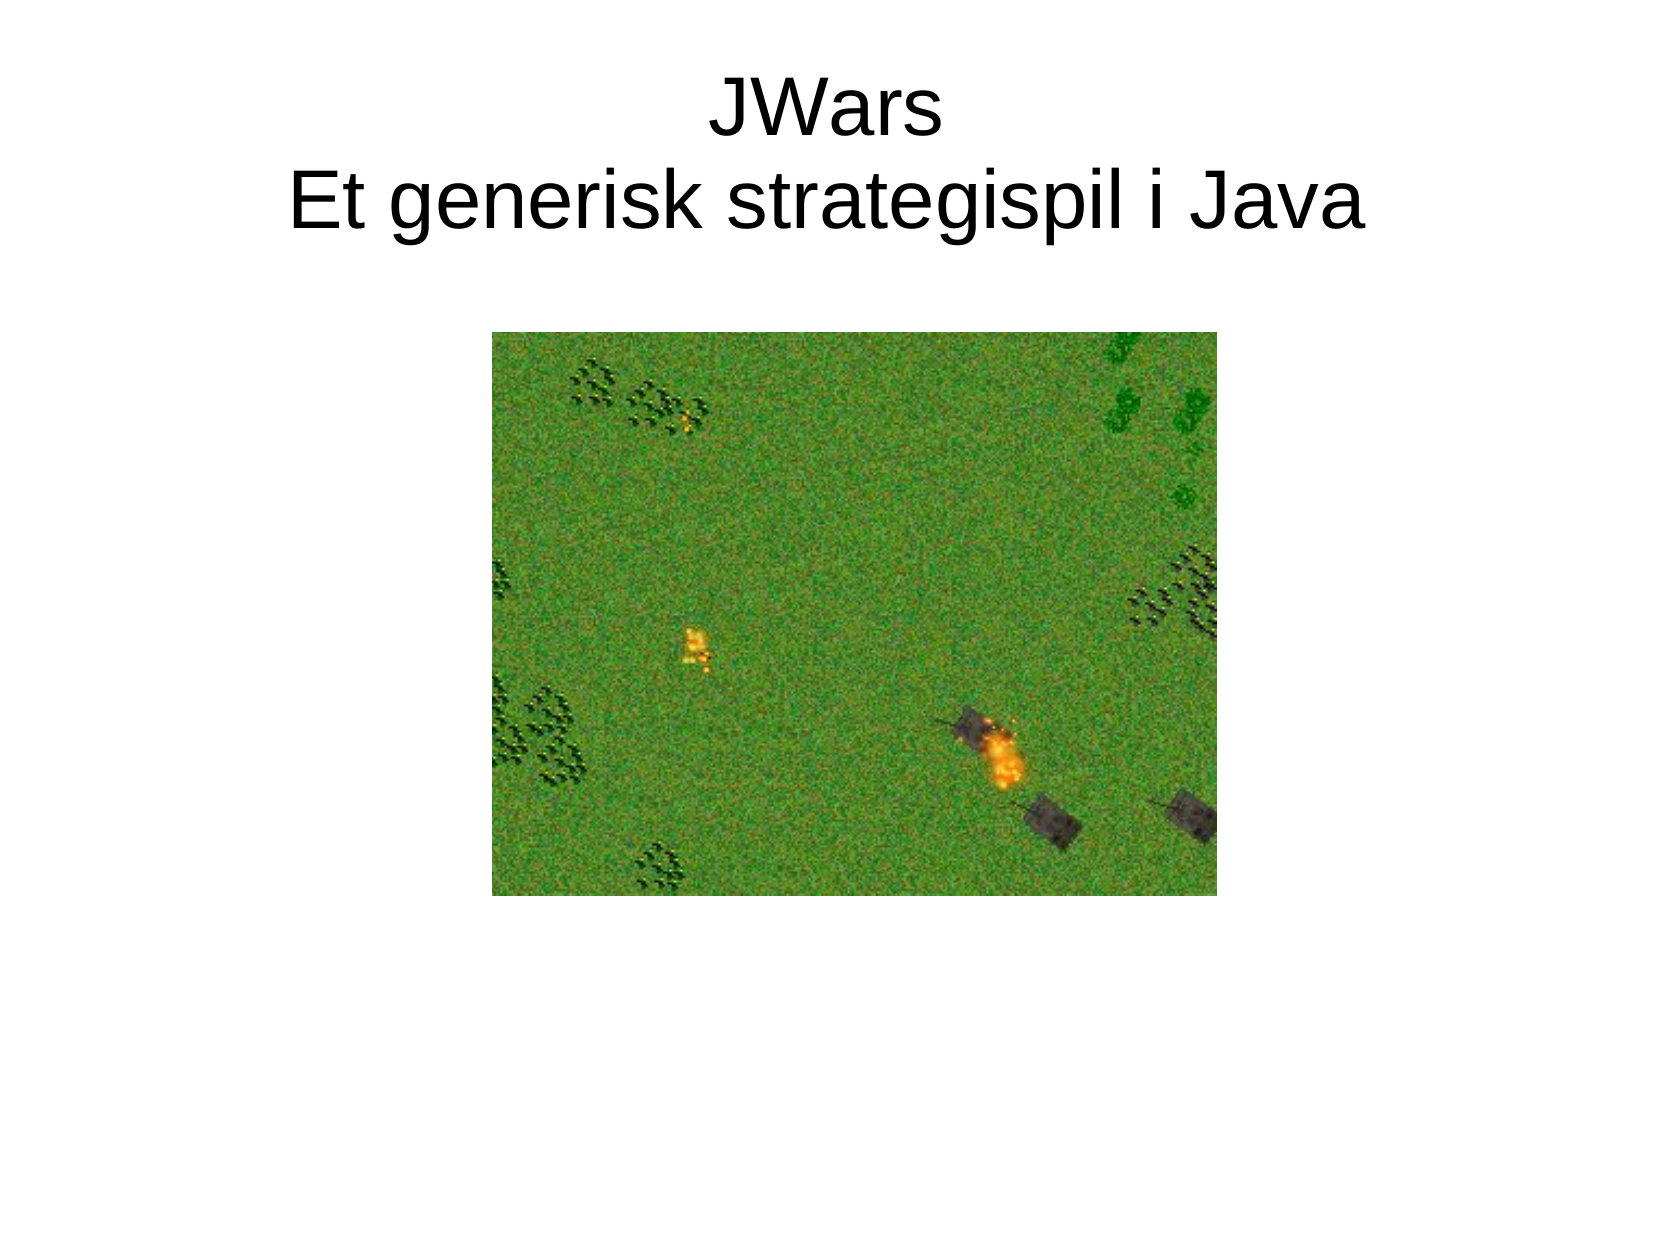

# JWars Et generisk strategispil i Java